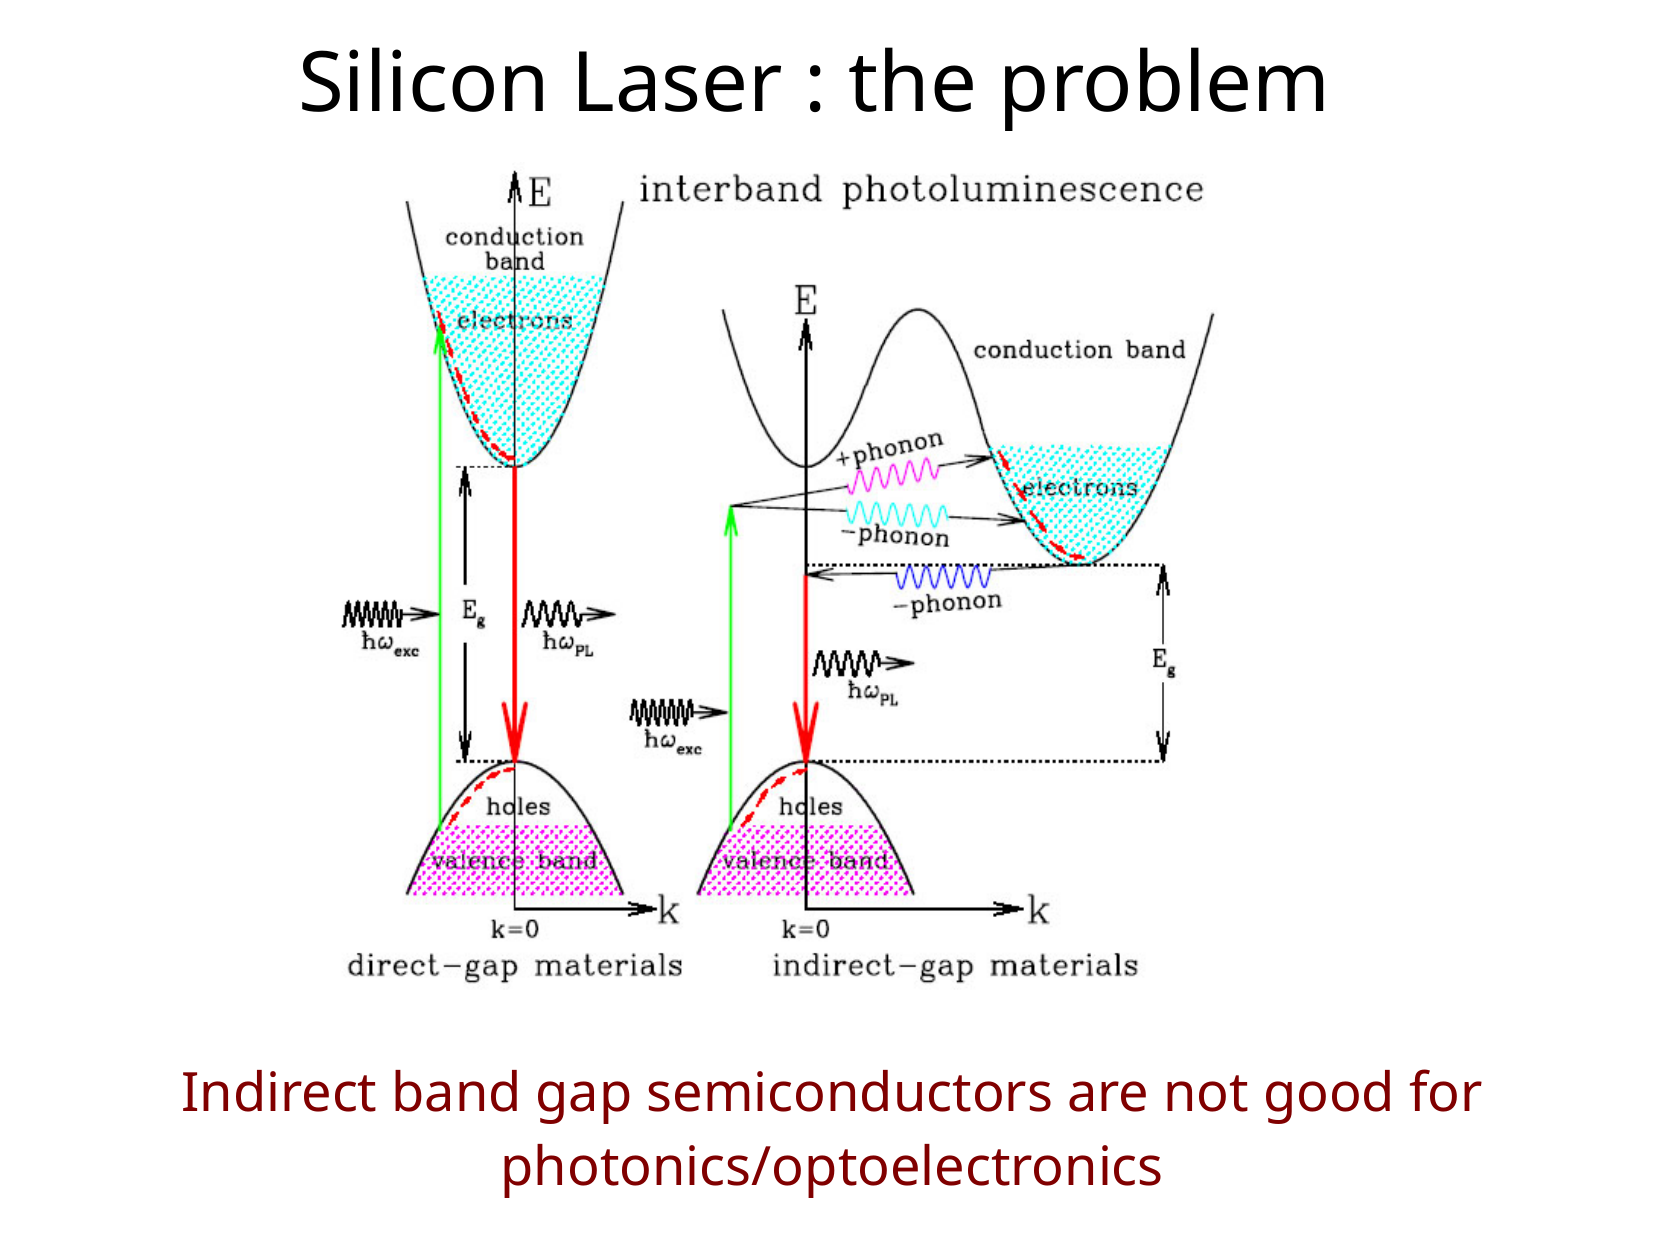

# Silicon Laser : the problem
Indirect band gap semiconductors are not good for photonics/optoelectronics